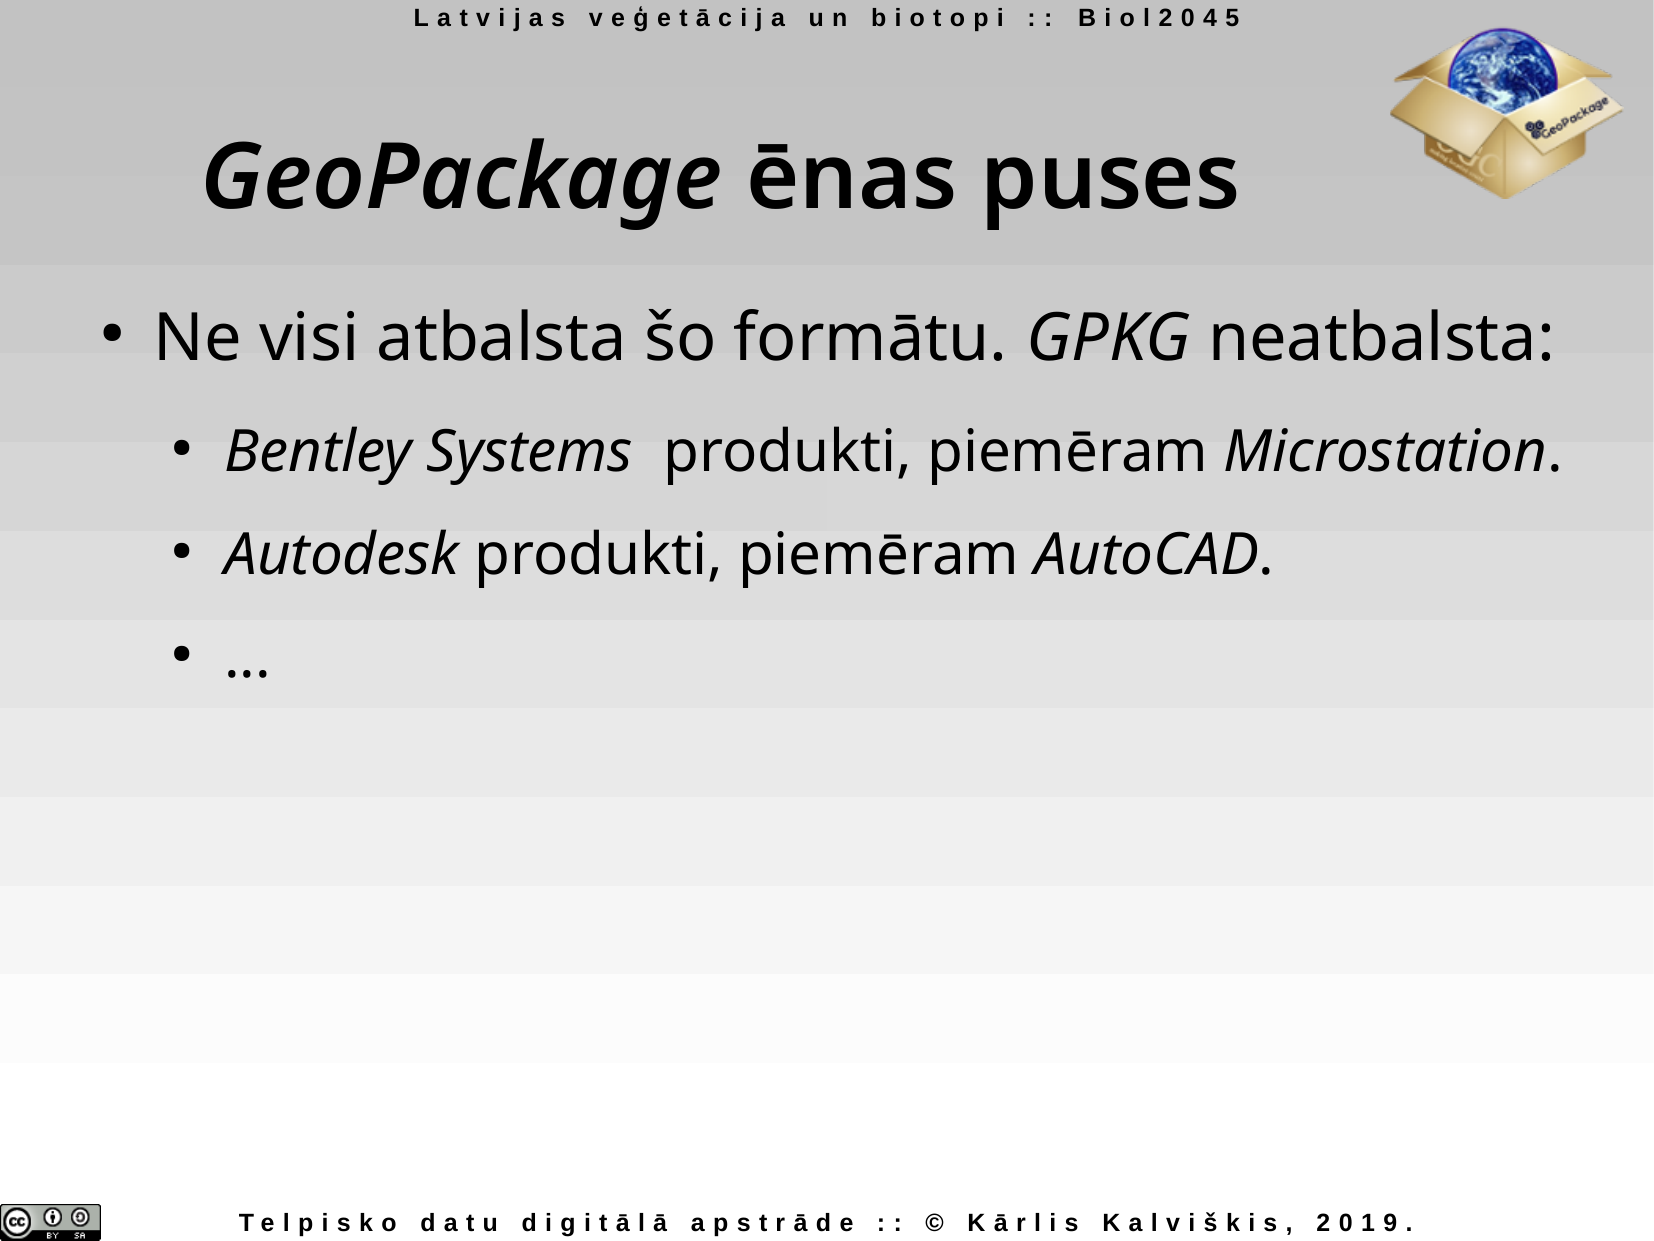

# GeoPackage ēnas puses
Ne visi atbalsta šo formātu. GPKG neatbalsta:
Bentley Systems produkti, piemēram Microstation.
Autodesk produkti, piemēram AutoCAD.
...